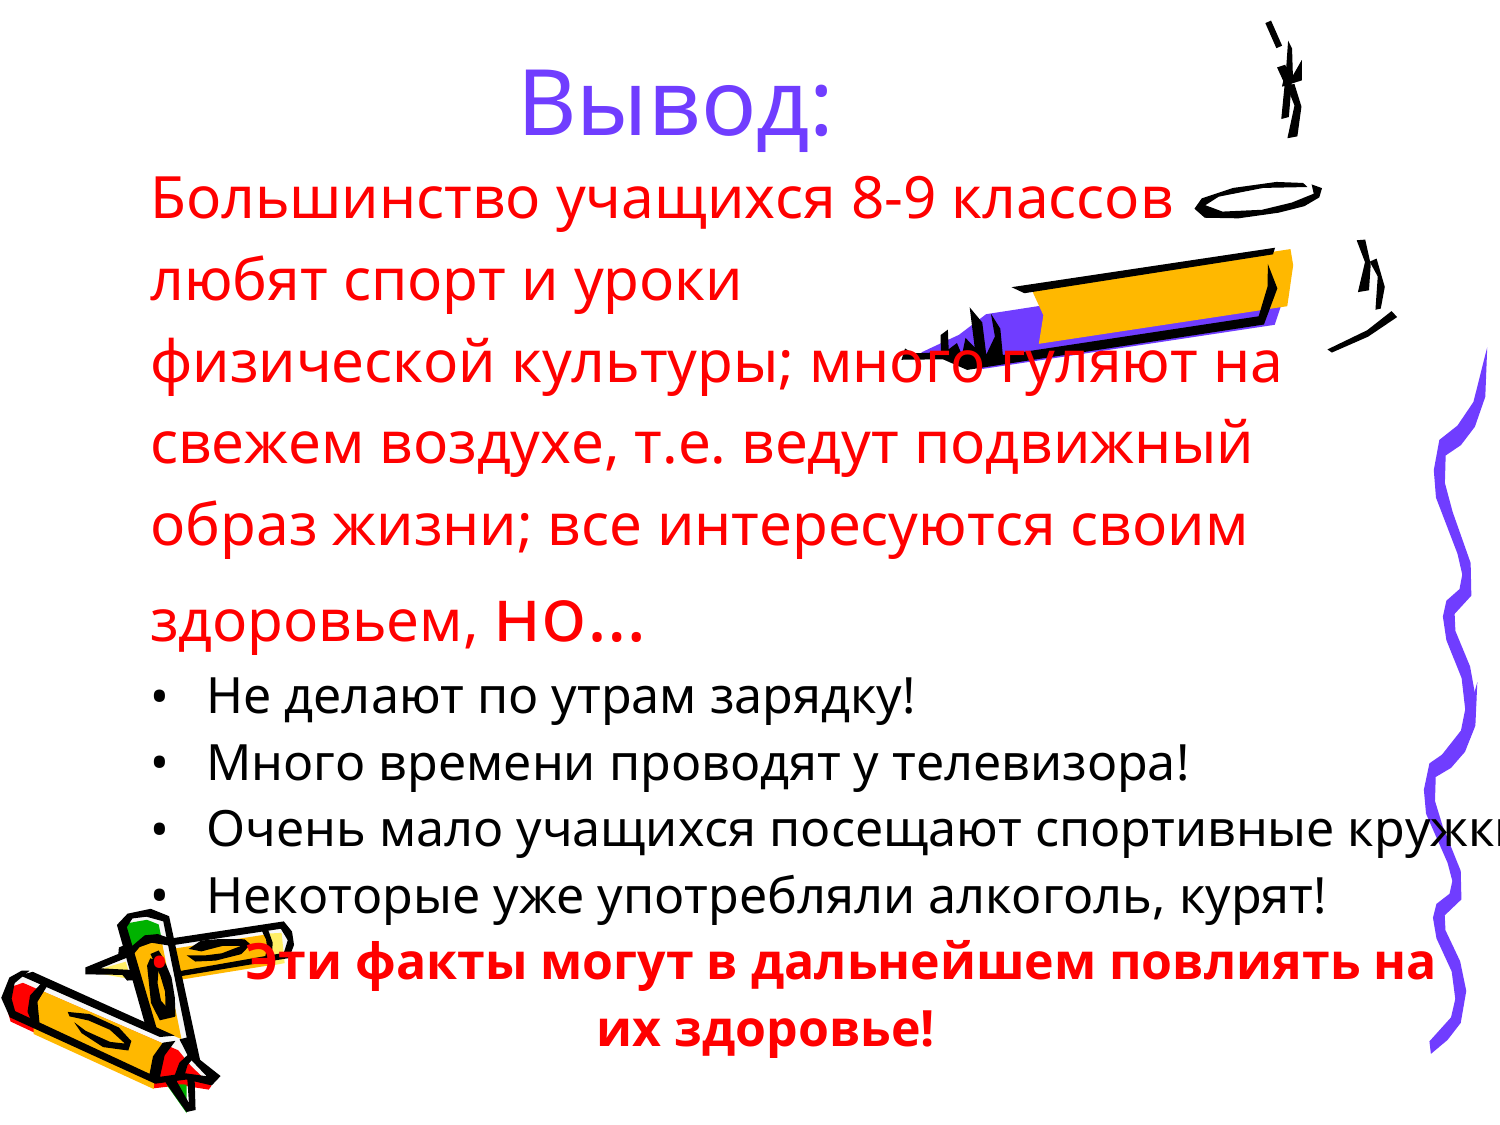

# Вывод:
Большинство учащихся 8-9 классов
любят спорт и уроки
физической культуры; много гуляют на
свежем воздухе, т.е. ведут подвижный
образ жизни; все интересуются своим
здоровьем, но…
Не делают по утрам зарядку!
Много времени проводят у телевизора!
Очень мало учащихся посещают спортивные кружки!
Некоторые уже употребляли алкоголь, курят!
 Эти факты могут в дальнейшем повлиять на
 их здоровье!